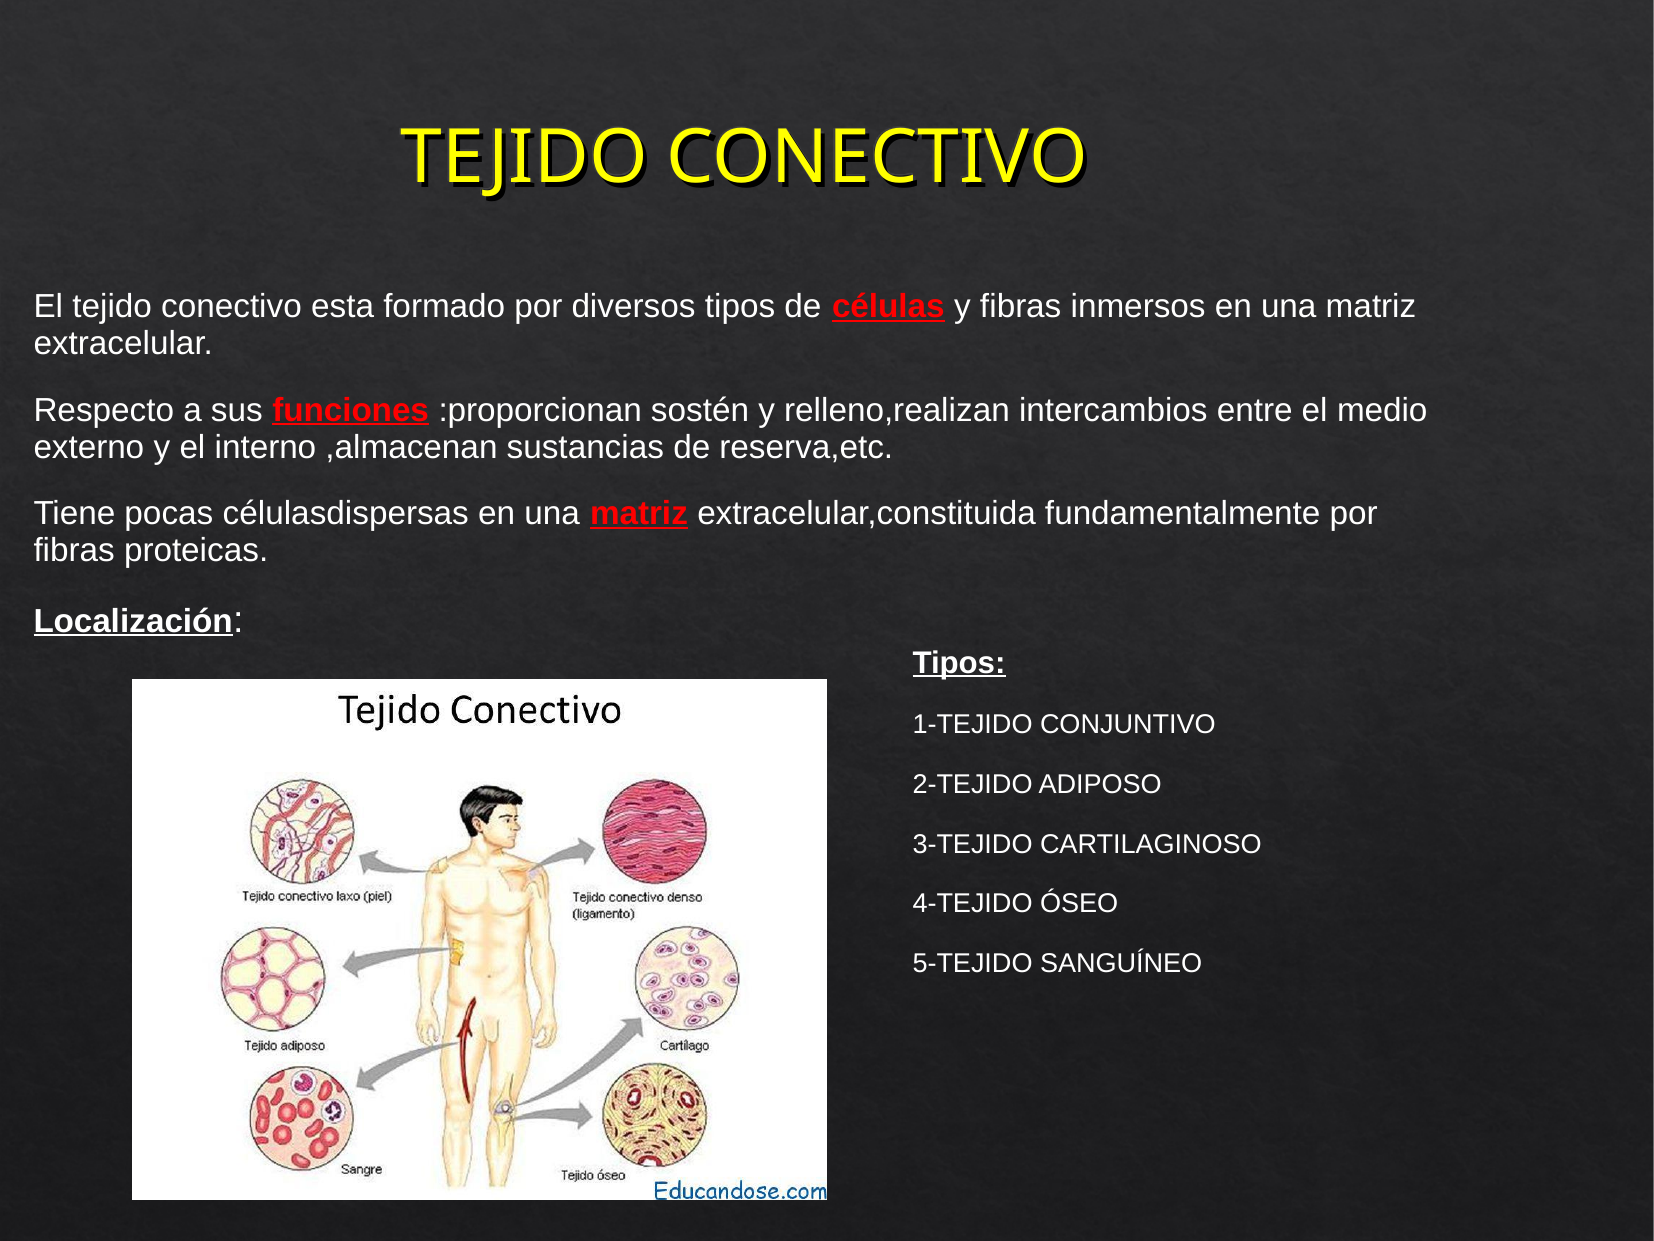

# TEJIDO CONECTIVO
El tejido conectivo esta formado por diversos tipos de células y fibras inmersos en una matriz extracelular.
Respecto a sus funciones :proporcionan sostén y relleno,realizan intercambios entre el medio externo y el interno ,almacenan sustancias de reserva,etc.
Tiene pocas célulasdispersas en una matriz extracelular,constituida fundamentalmente por fibras proteicas.
Localización:
Tipos:
1-TEJIDO CONJUNTIVO
2-TEJIDO ADIPOSO
3-TEJIDO CARTILAGINOSO
4-TEJIDO ÓSEO
5-TEJIDO SANGUÍNEO